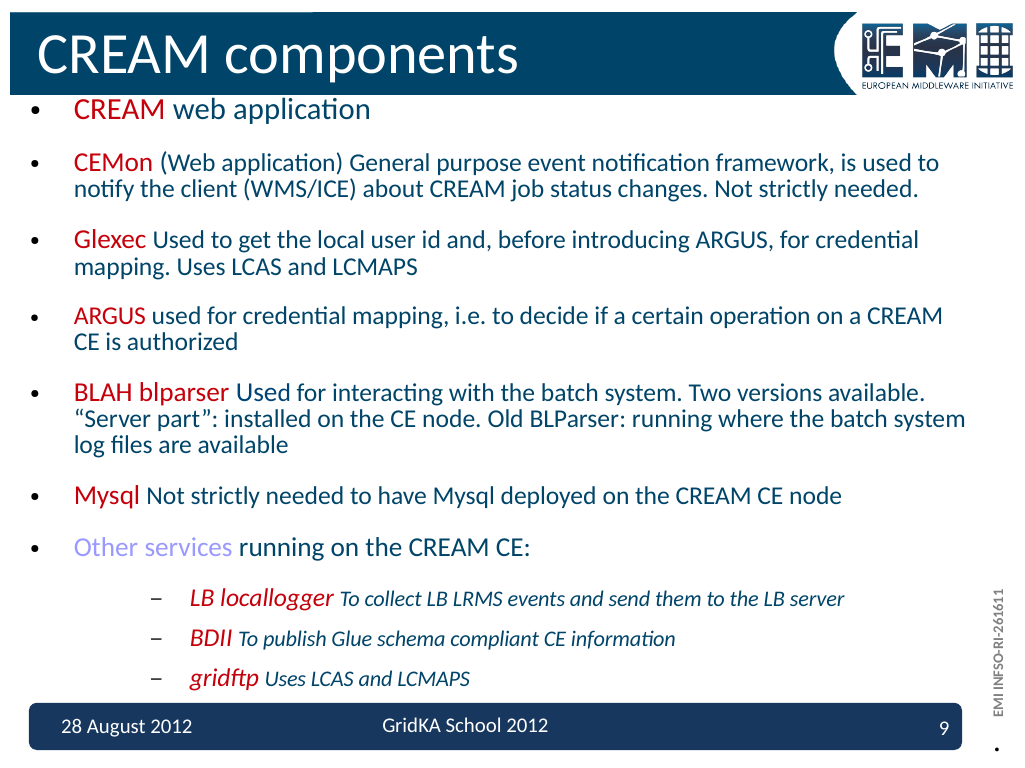

# CREAM components
CREAM web application
CEMon (Web application) General purpose event notification framework, is used to notify the client (WMS/ICE) about CREAM job status changes. Not strictly needed.
Glexec Used to get the local user id and, before introducing ARGUS, for credential mapping. Uses LCAS and LCMAPS
ARGUS used for credential mapping, i.e. to decide if a certain operation on a CREAM CE is authorized
BLAH blparser Used for interacting with the batch system. Two versions available. “Server part”: installed on the CE node. Old BLParser: running where the batch system log files are available
Mysql Not strictly needed to have Mysql deployed on the CREAM CE node
Other services running on the CREAM CE:
LB locallogger To collect LB LRMS events and send them to the LB server
BDII To publish Glue schema compliant CE information
gridftp Uses LCAS and LCMAPS
GridKA School 2012
9
09/07/2011
GridKA School 2011